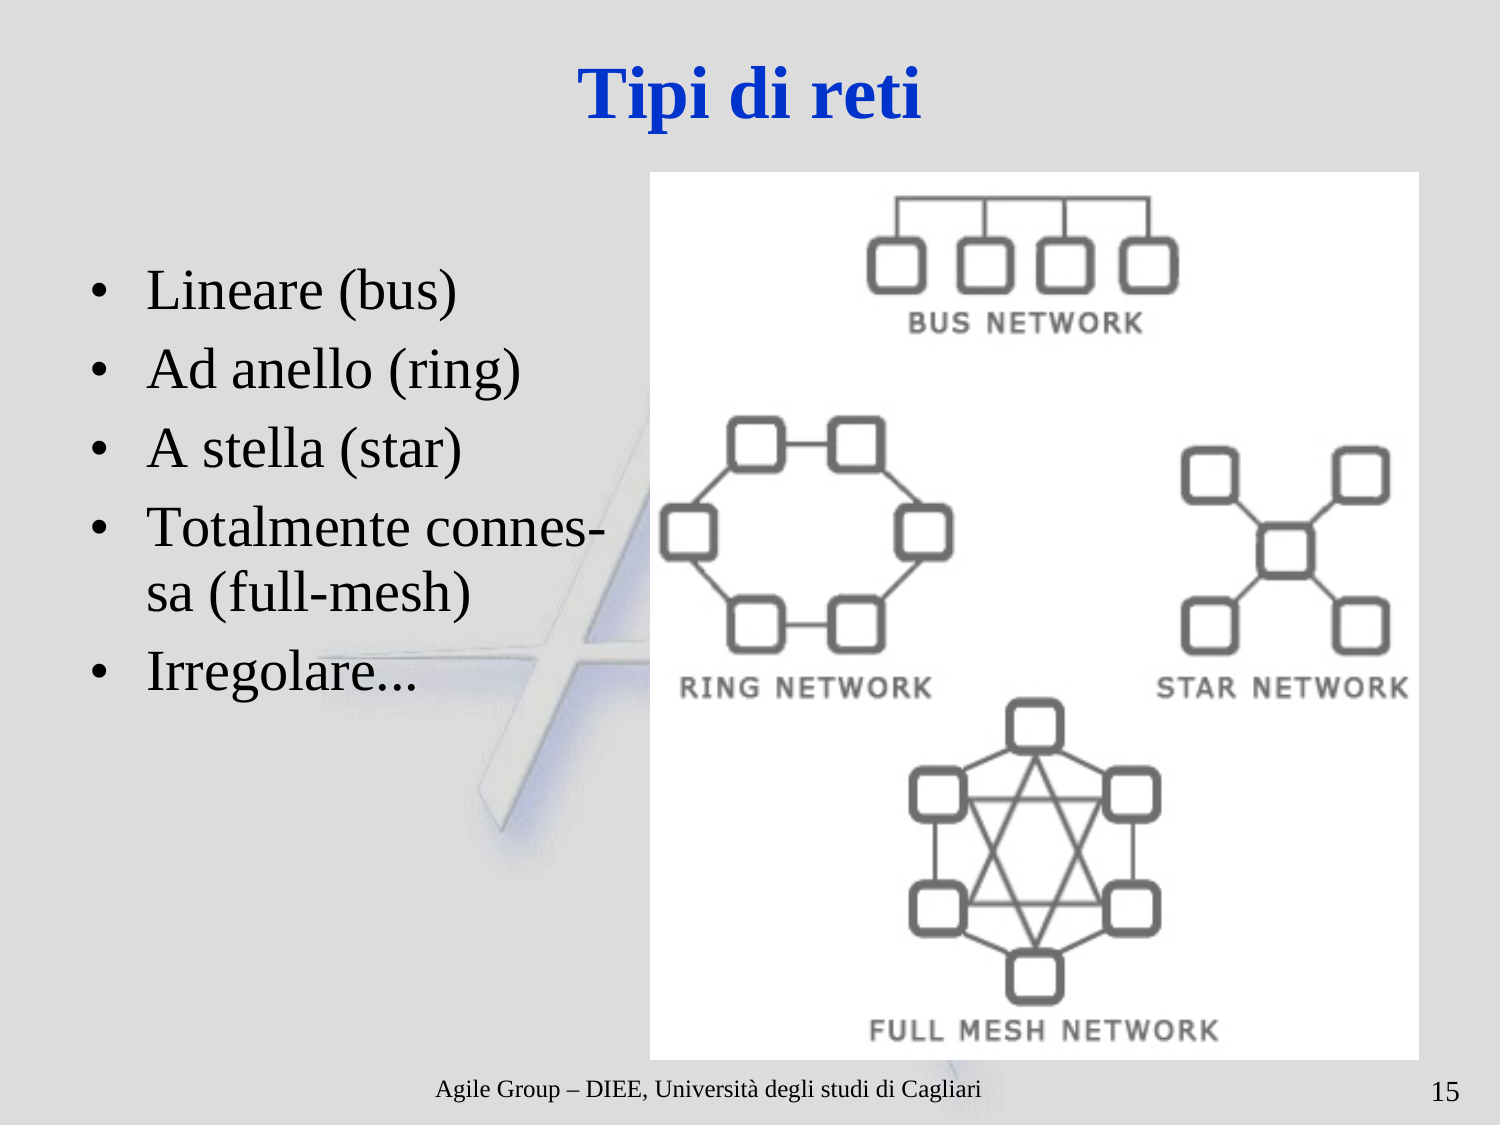

# Tipi di reti
Lineare (bus)
Ad anello (ring)
A stella (star)
Totalmente connes-sa (full-mesh)
Irregolare...
15